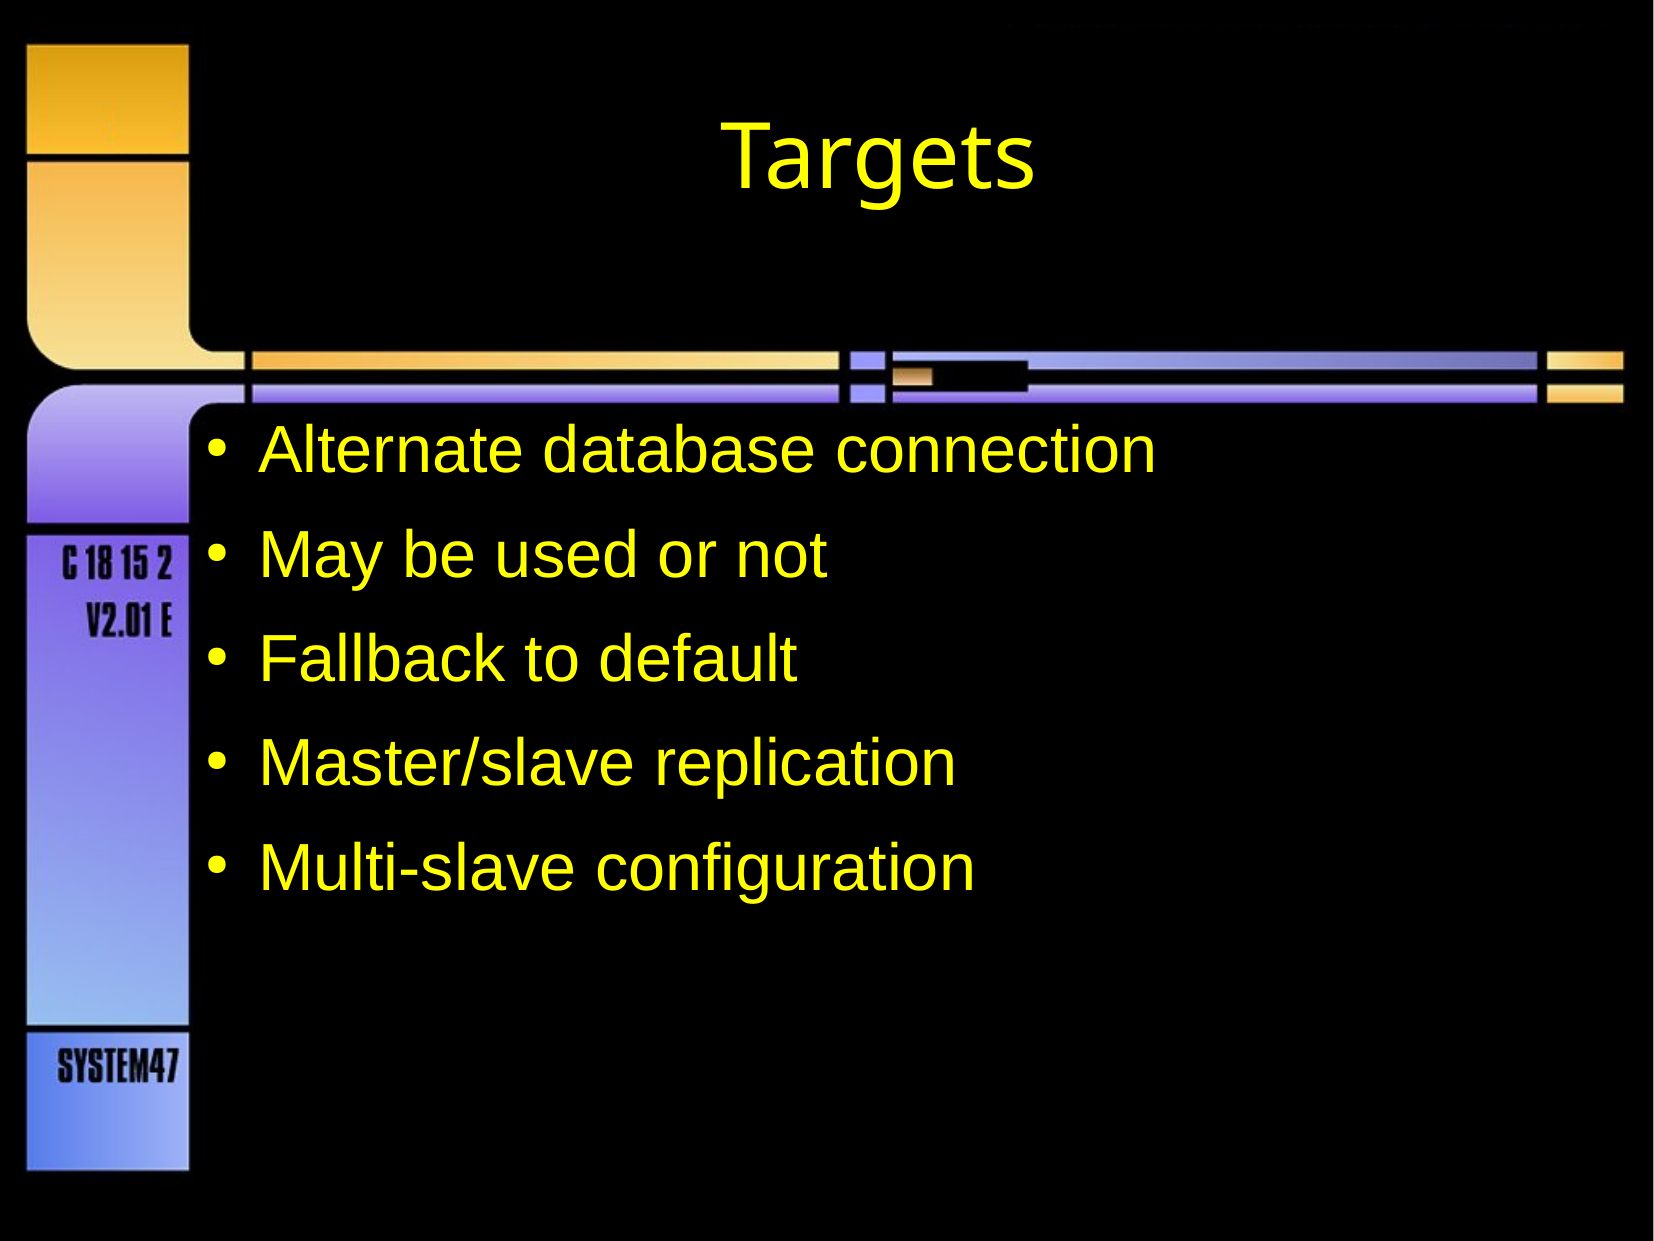

# Targets
Alternate database connection
May be used or not
Fallback to default
Master/slave replication
Multi-slave configuration